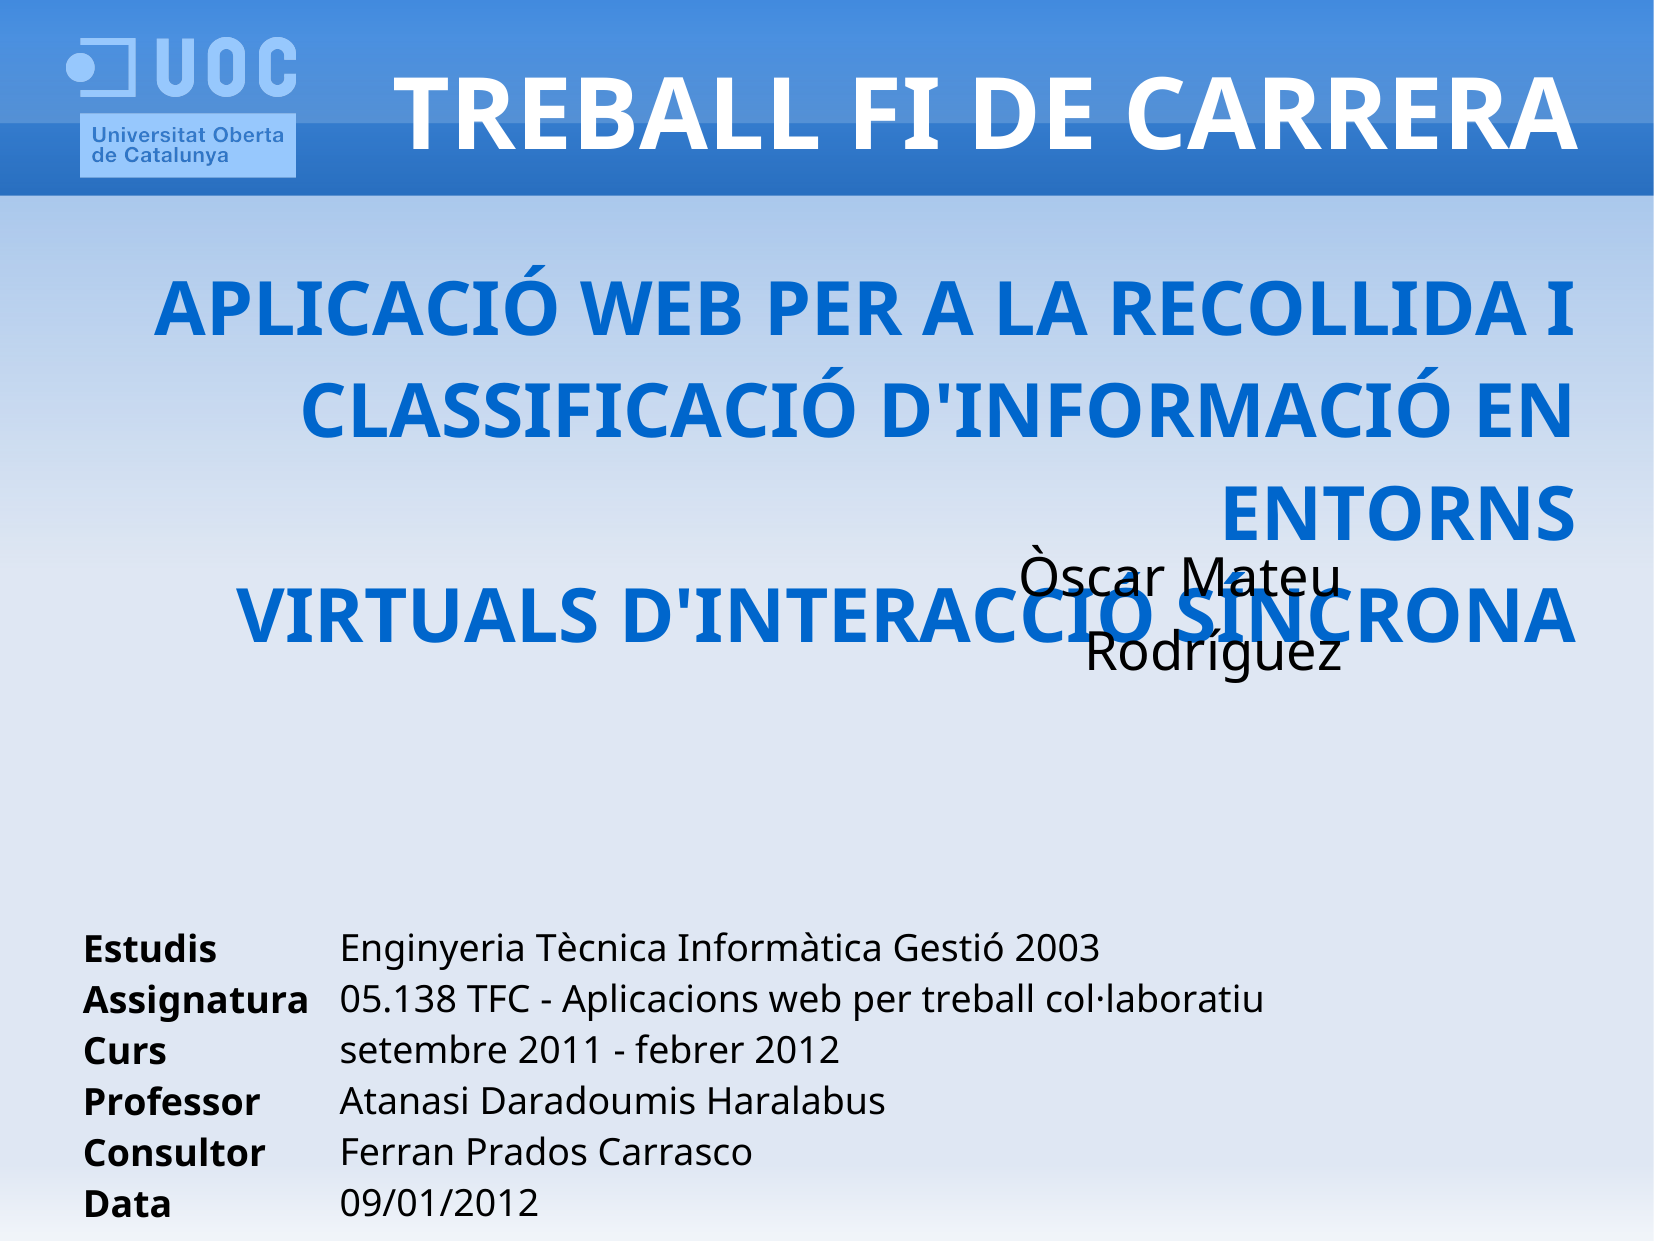

TREBALL FI DE CARRERA
APLICACIÓ WEB PER A LA RECOLLIDA I
CLASSIFICACIÓ D'INFORMACIÓ EN ENTORNS
VIRTUALS D'INTERACCIÓ SÍNCRONA
Òscar Mateu Rodríguez
Enginyeria Tècnica Informàtica Gestió 2003
05.138 TFC - Aplicacions web per treball col·laboratiu
setembre 2011 - febrer 2012
Atanasi Daradoumis Haralabus
Ferran Prados Carrasco
09/01/2012
Estudis
Assignatura
Curs
Professor
Consultor
Data